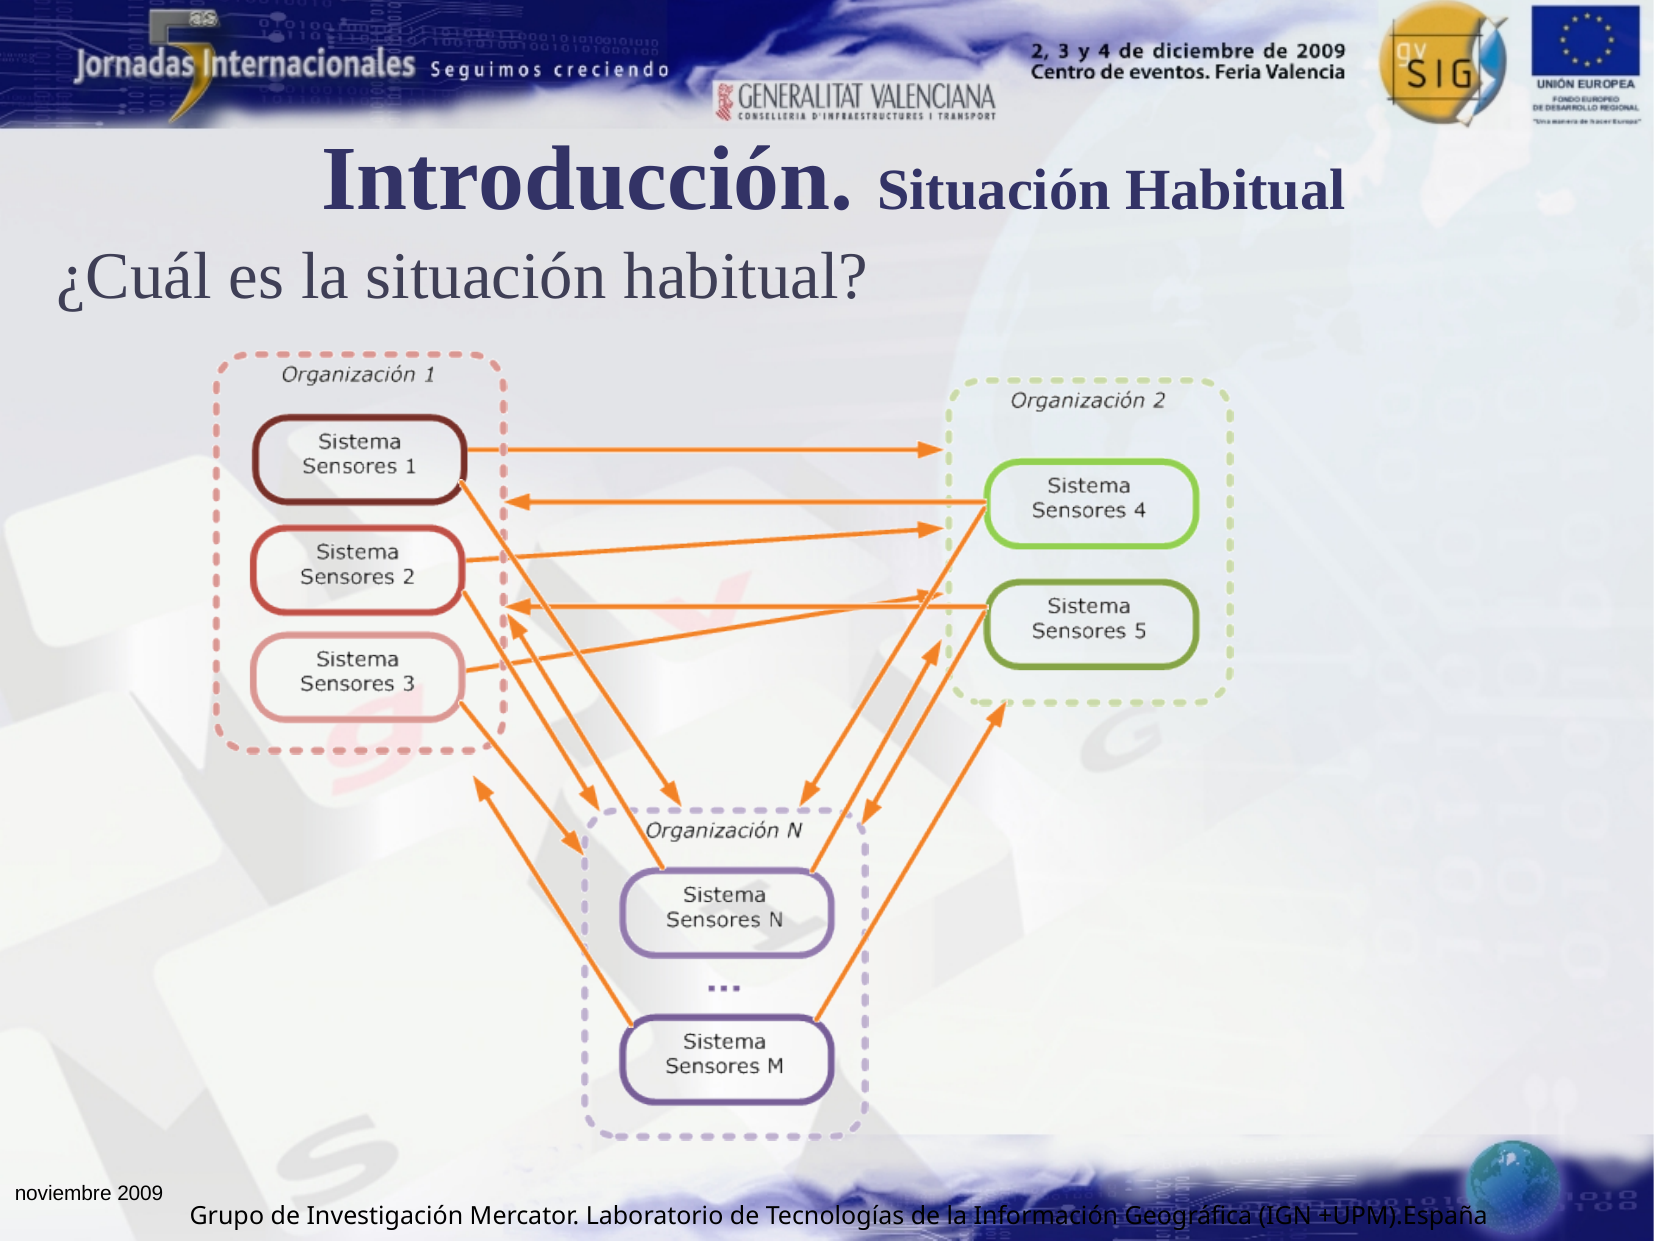

Introducción. Situación Habitual
# ¿Cuál es la situación habitual?
Grupo de Investigación Mercator. Laboratorio de Tecnologías de la Información Geográfica (IGN +UPM).España
noviembre 2009